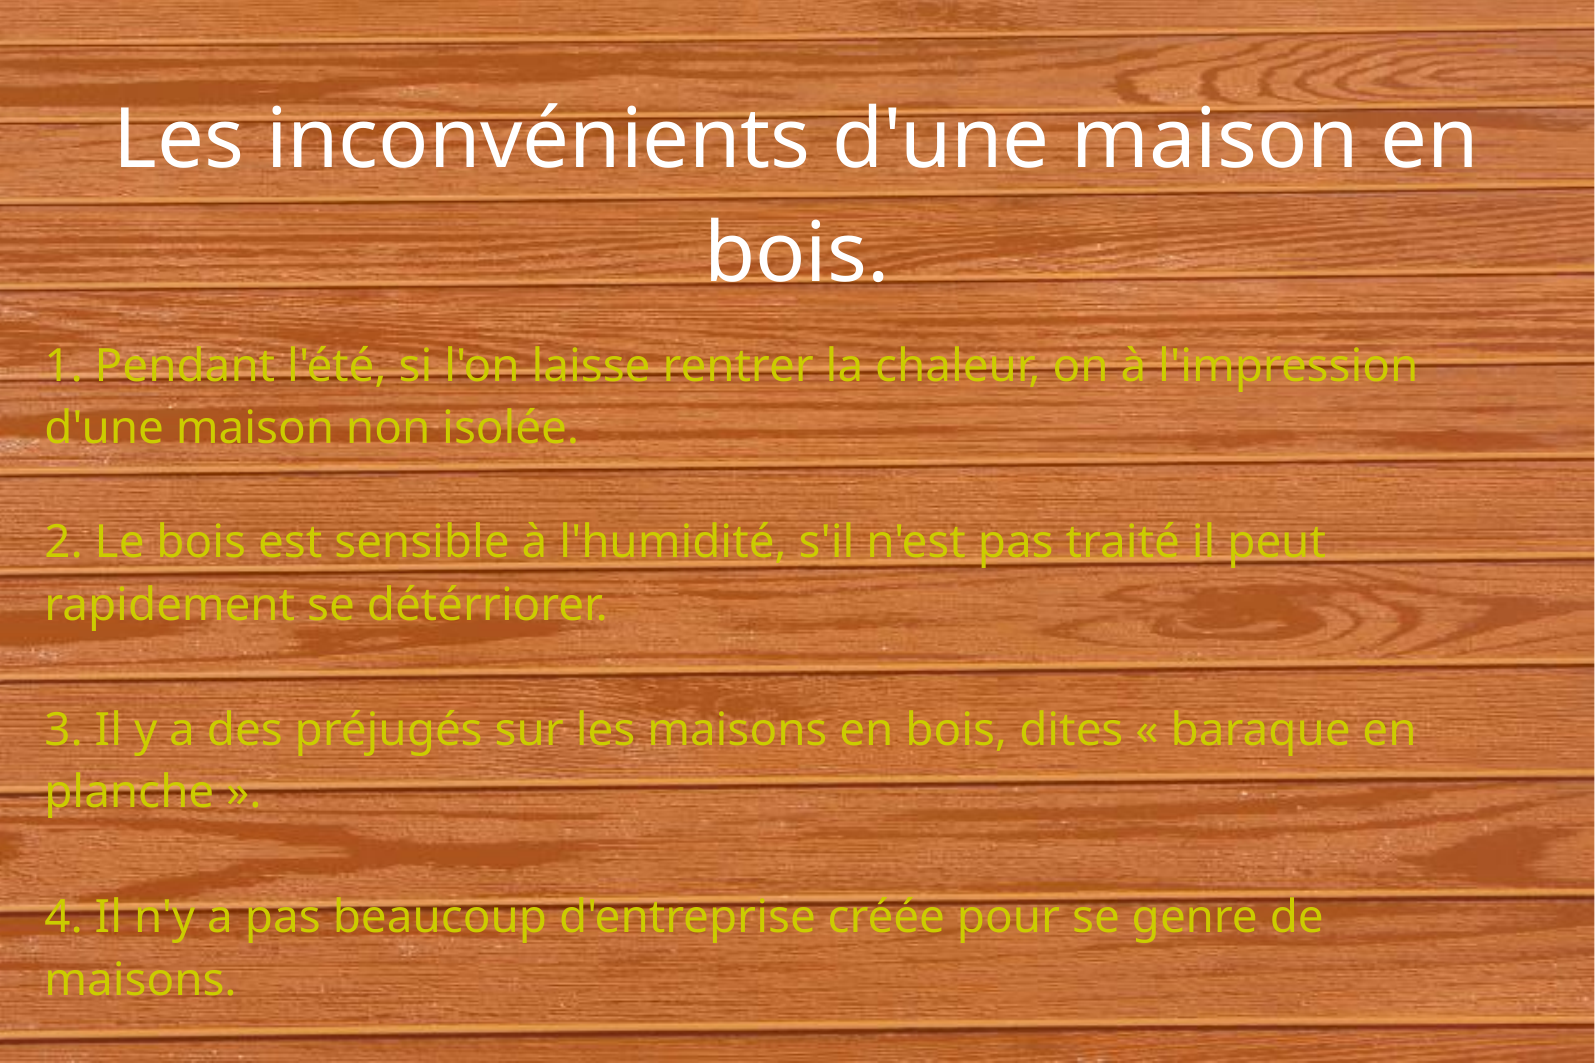

Les inconvénients d'une maison en bois.
1. Pendant l'été, si l'on laisse rentrer la chaleur, on à l'impression d'une maison non isolée.
2. Le bois est sensible à l'humidité, s'il n'est pas traité il peut rapidement se détérriorer.
3. Il y a des préjugés sur les maisons en bois, dites « baraque en planche ».
4. Il n'y a pas beaucoup d'entreprise créée pour se genre de maisons.
5. La maison ossature bois souffre d'une mauvaise image car jusqu'à maintenant les entreprises étaient souvent d'une qualité mauvaise.